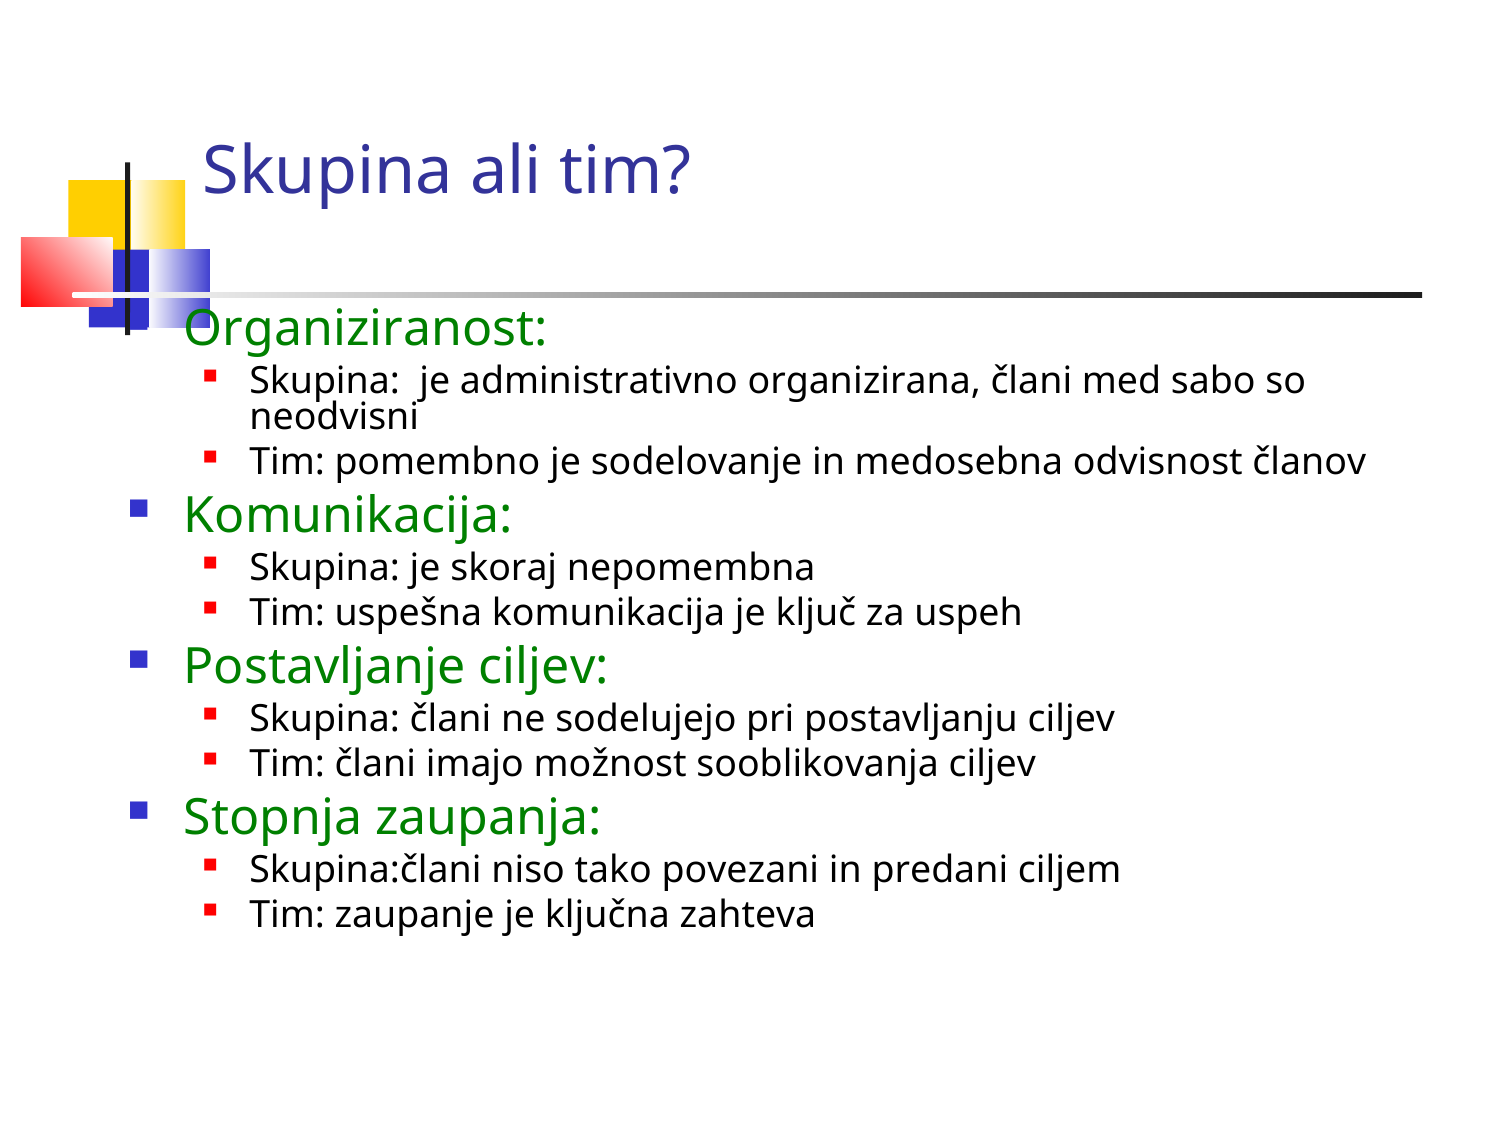

# Skupina ali tim?
Organiziranost:
Skupina: je administrativno organizirana, člani med sabo so neodvisni
Tim: pomembno je sodelovanje in medosebna odvisnost članov
Komunikacija:
Skupina: je skoraj nepomembna
Tim: uspešna komunikacija je ključ za uspeh
Postavljanje ciljev:
Skupina: člani ne sodelujejo pri postavljanju ciljev
Tim: člani imajo možnost sooblikovanja ciljev
Stopnja zaupanja:
Skupina:člani niso tako povezani in predani ciljem
Tim: zaupanje je ključna zahteva